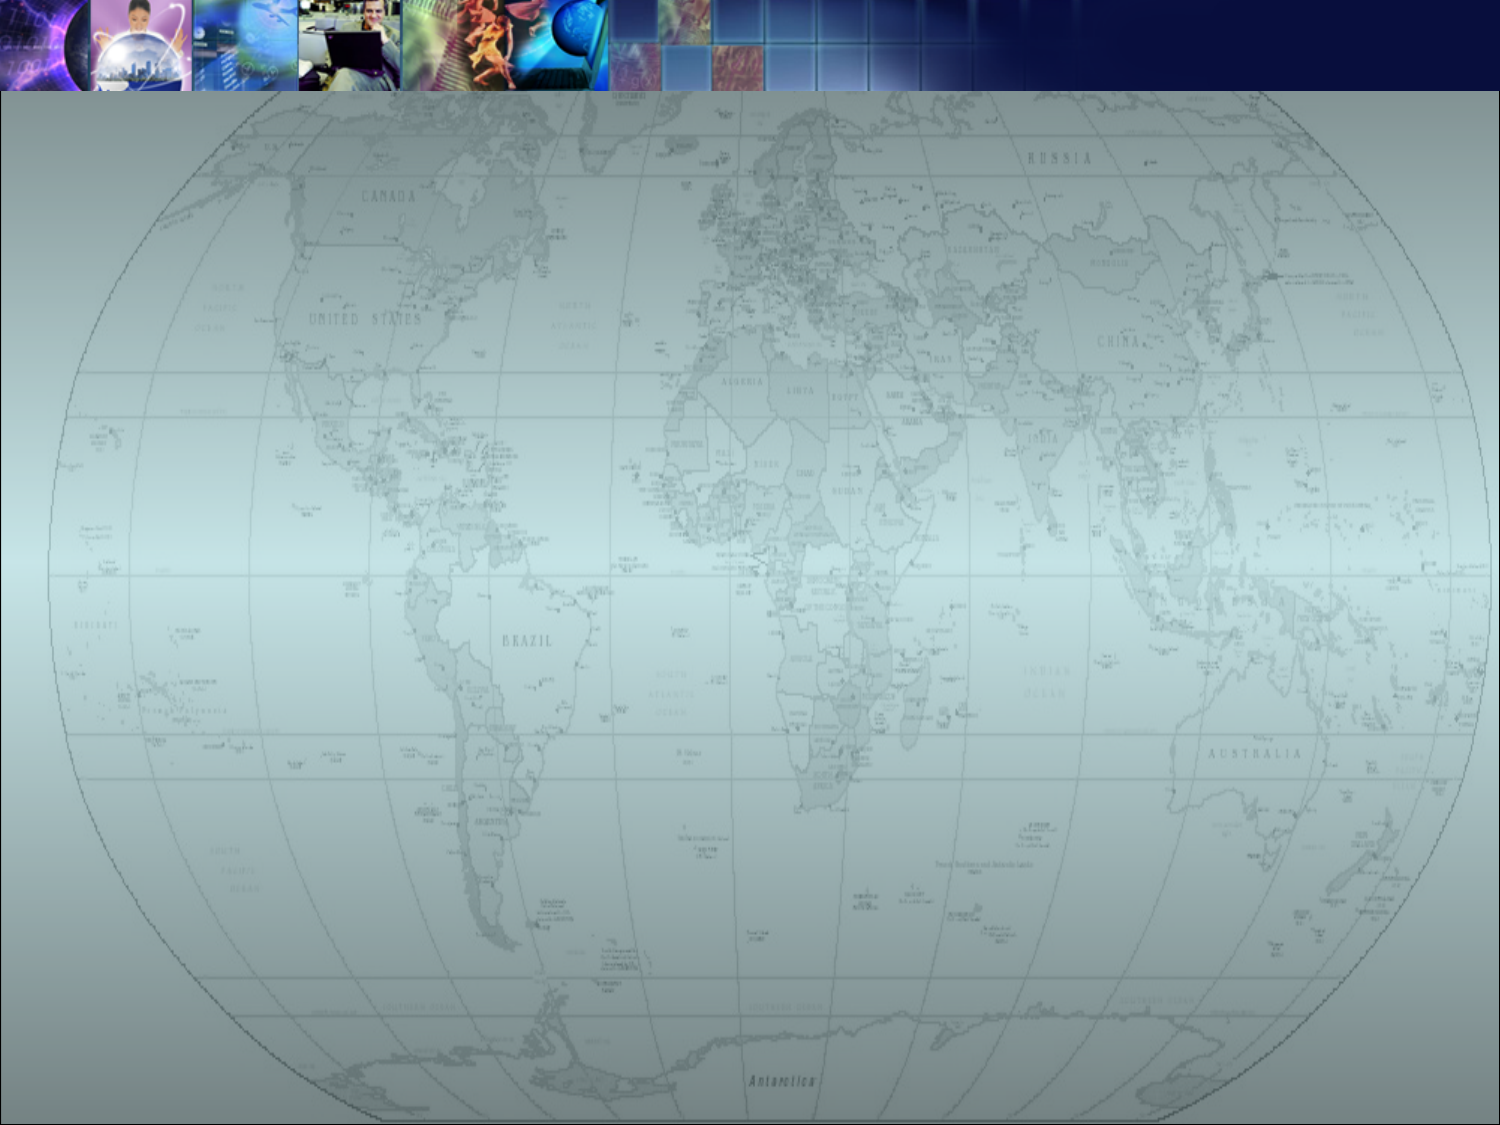

# WHAT IS RECESSION?
“ A significant decline in economy activity spread across the economy,lasting more than a few months,normally visible in GDP,National income,Employement,Industrial production and Sales”